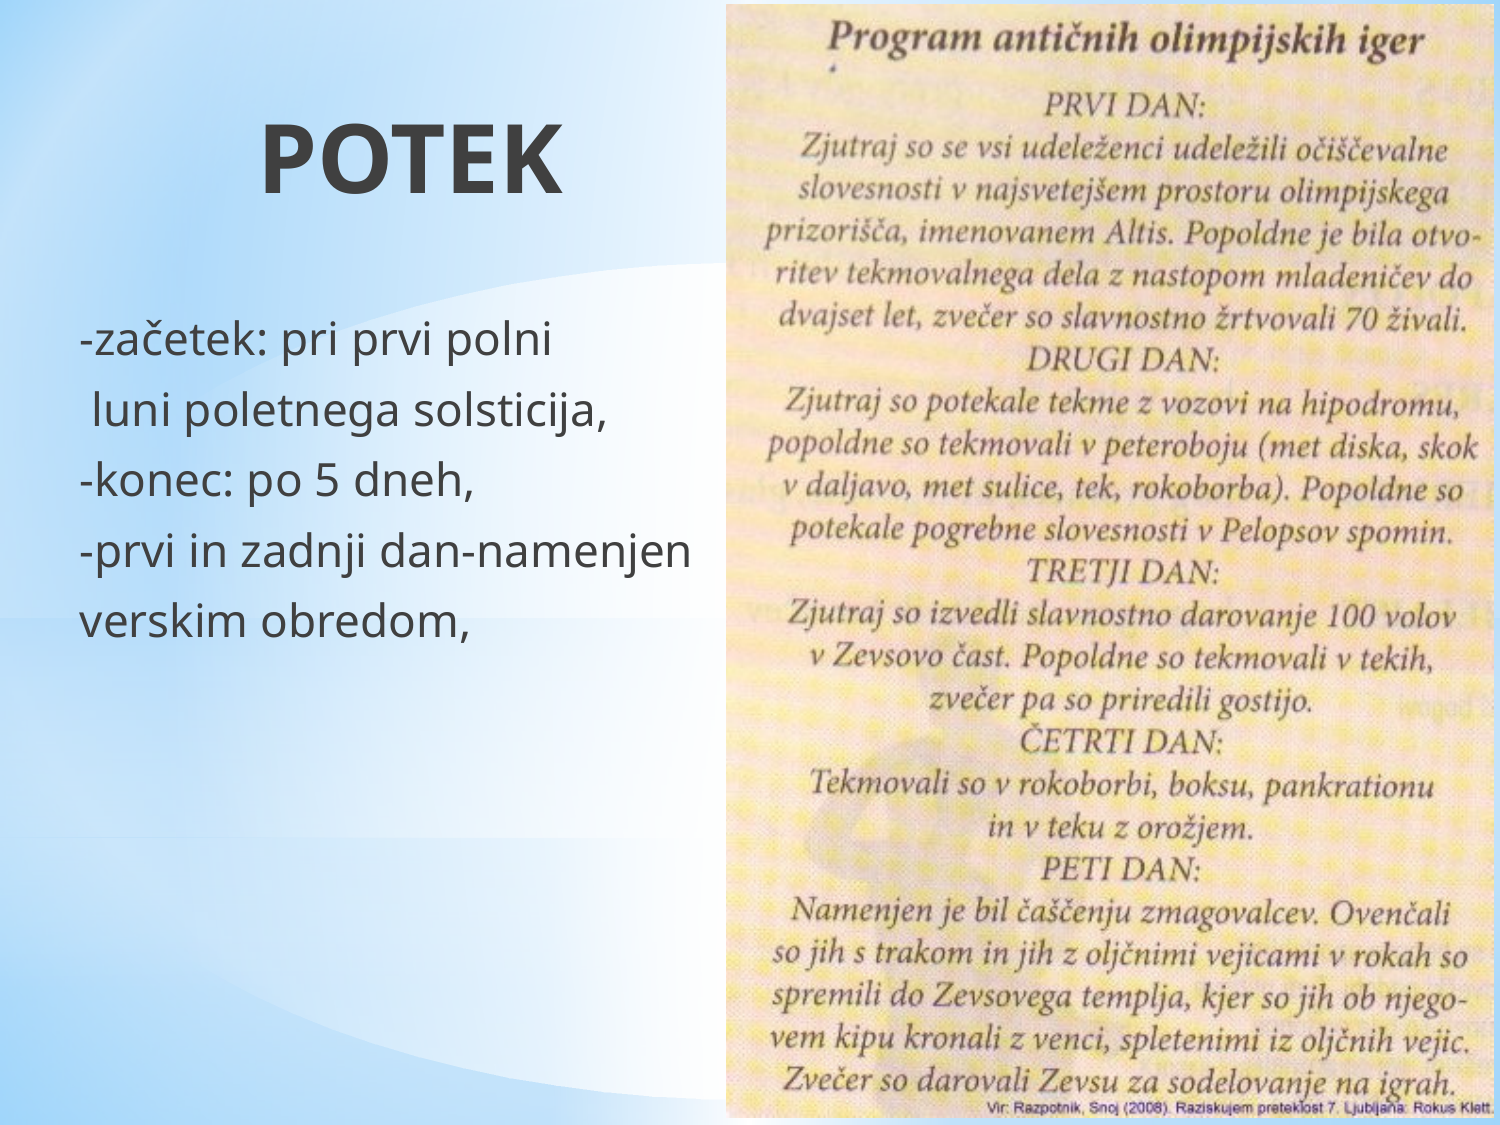

# POTEK
-začetek: pri prvi polni
 luni poletnega solsticija,
-konec: po 5 dneh,
-prvi in zadnji dan-namenjen
verskim obredom,